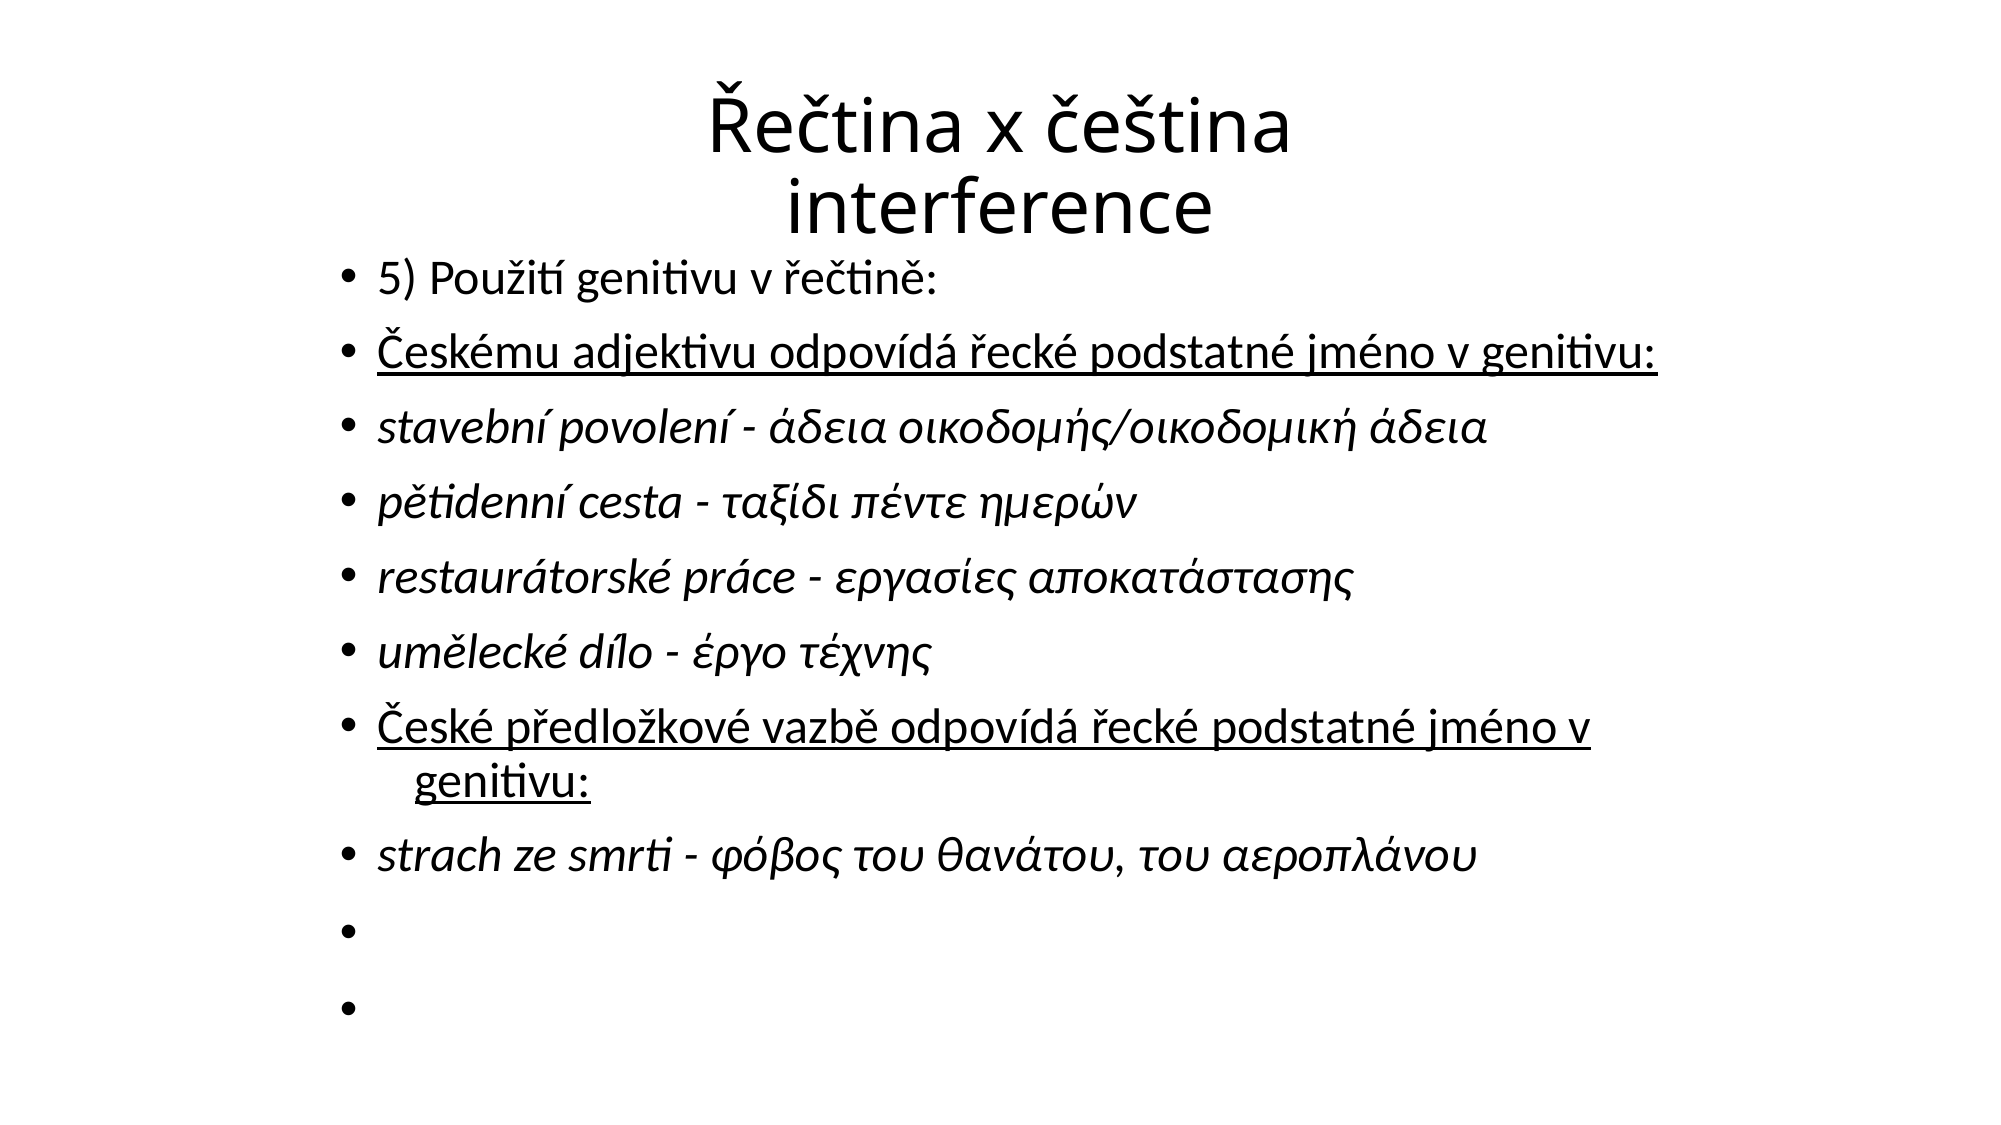

# Řečtina x čeština interference
5) Použití genitivu v řečtině:
Českému adjektivu odpovídá řecké podstatné jméno v genitivu:
stavební povolení - άδεια οικοδομής/οικοδομική άδεια
pětidenní cesta - ταξίδι πέντε ημερών
restaurátorské práce - εργασίες αποκατάστασης
umělecké dílo - έργο τέχνης
České předložkové vazbě odpovídá řecké podstatné jméno v genitivu:
strach ze smrti - φόβος του θανάτου, του αεροπλάνου